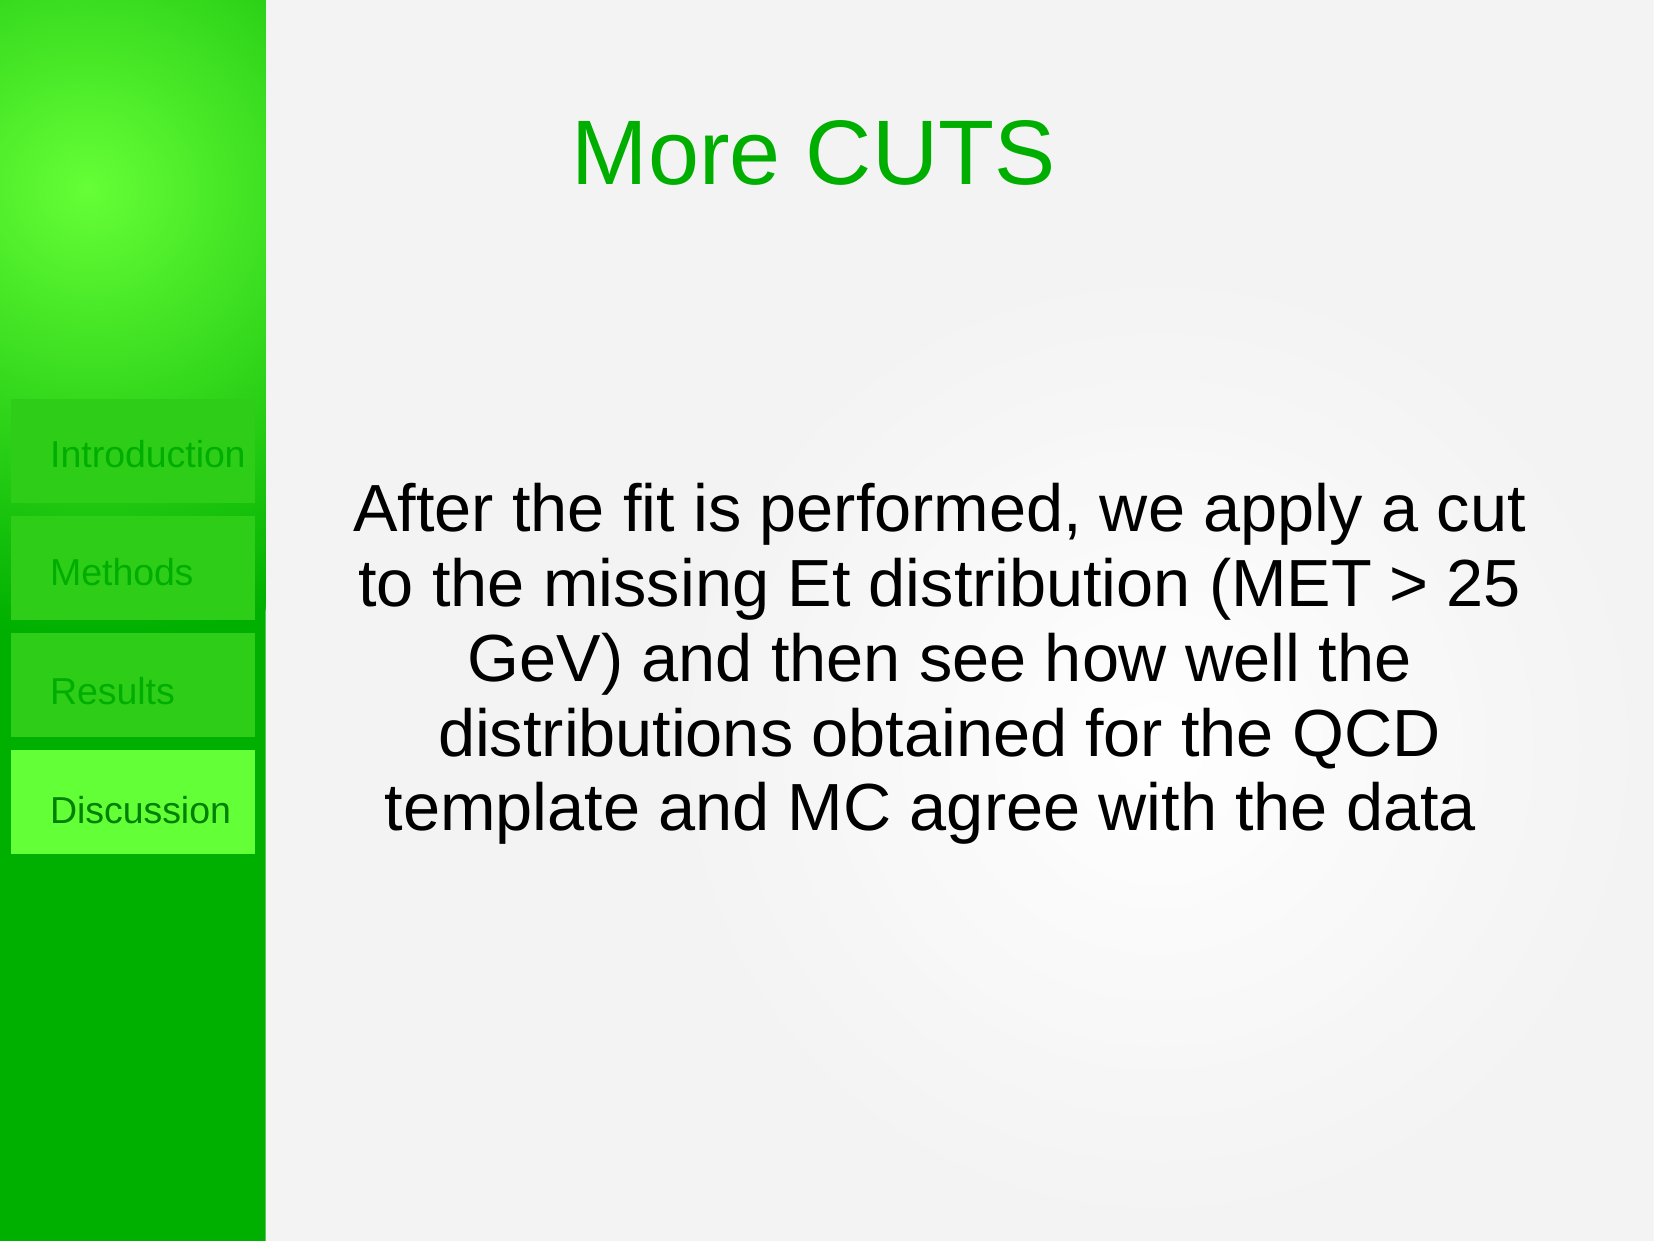

# More CUTS
After the fit is performed, we apply a cut to the missing Et distribution (MET > 25 GeV) and then see how well the distributions obtained for the QCD template and MC agree with the data
Introduction
Methods
Results
Discussion